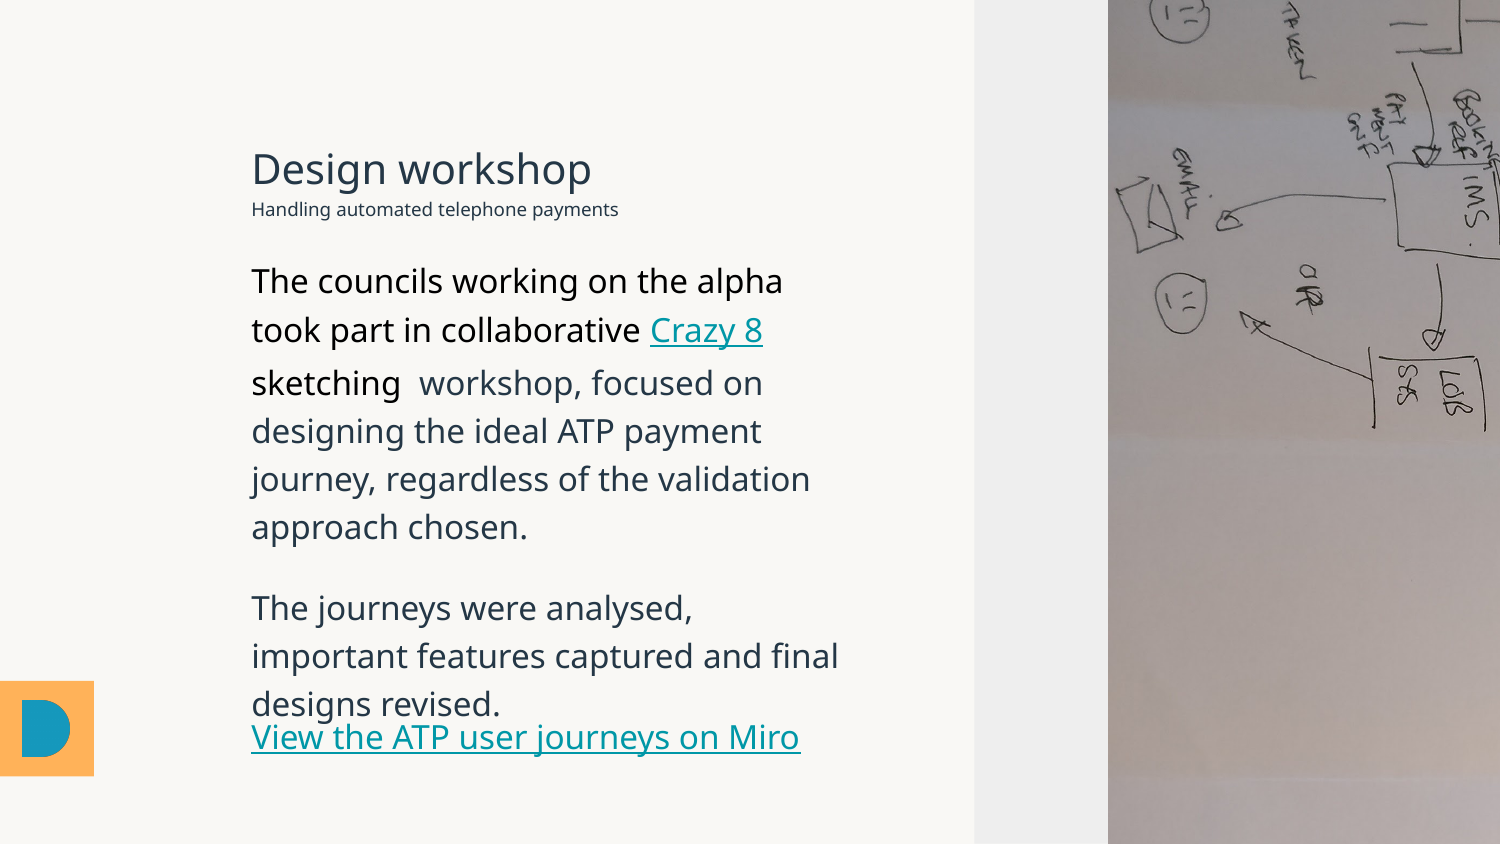

Design workshop
Handling automated telephone payments
# The councils working on the alpha took part in collaborative Crazy 8 sketching workshop, focused on designing the ideal ATP payment journey, regardless of the validation approach chosen.
The journeys were analysed, important features captured and final designs revised.
View the ATP user journeys on Miro